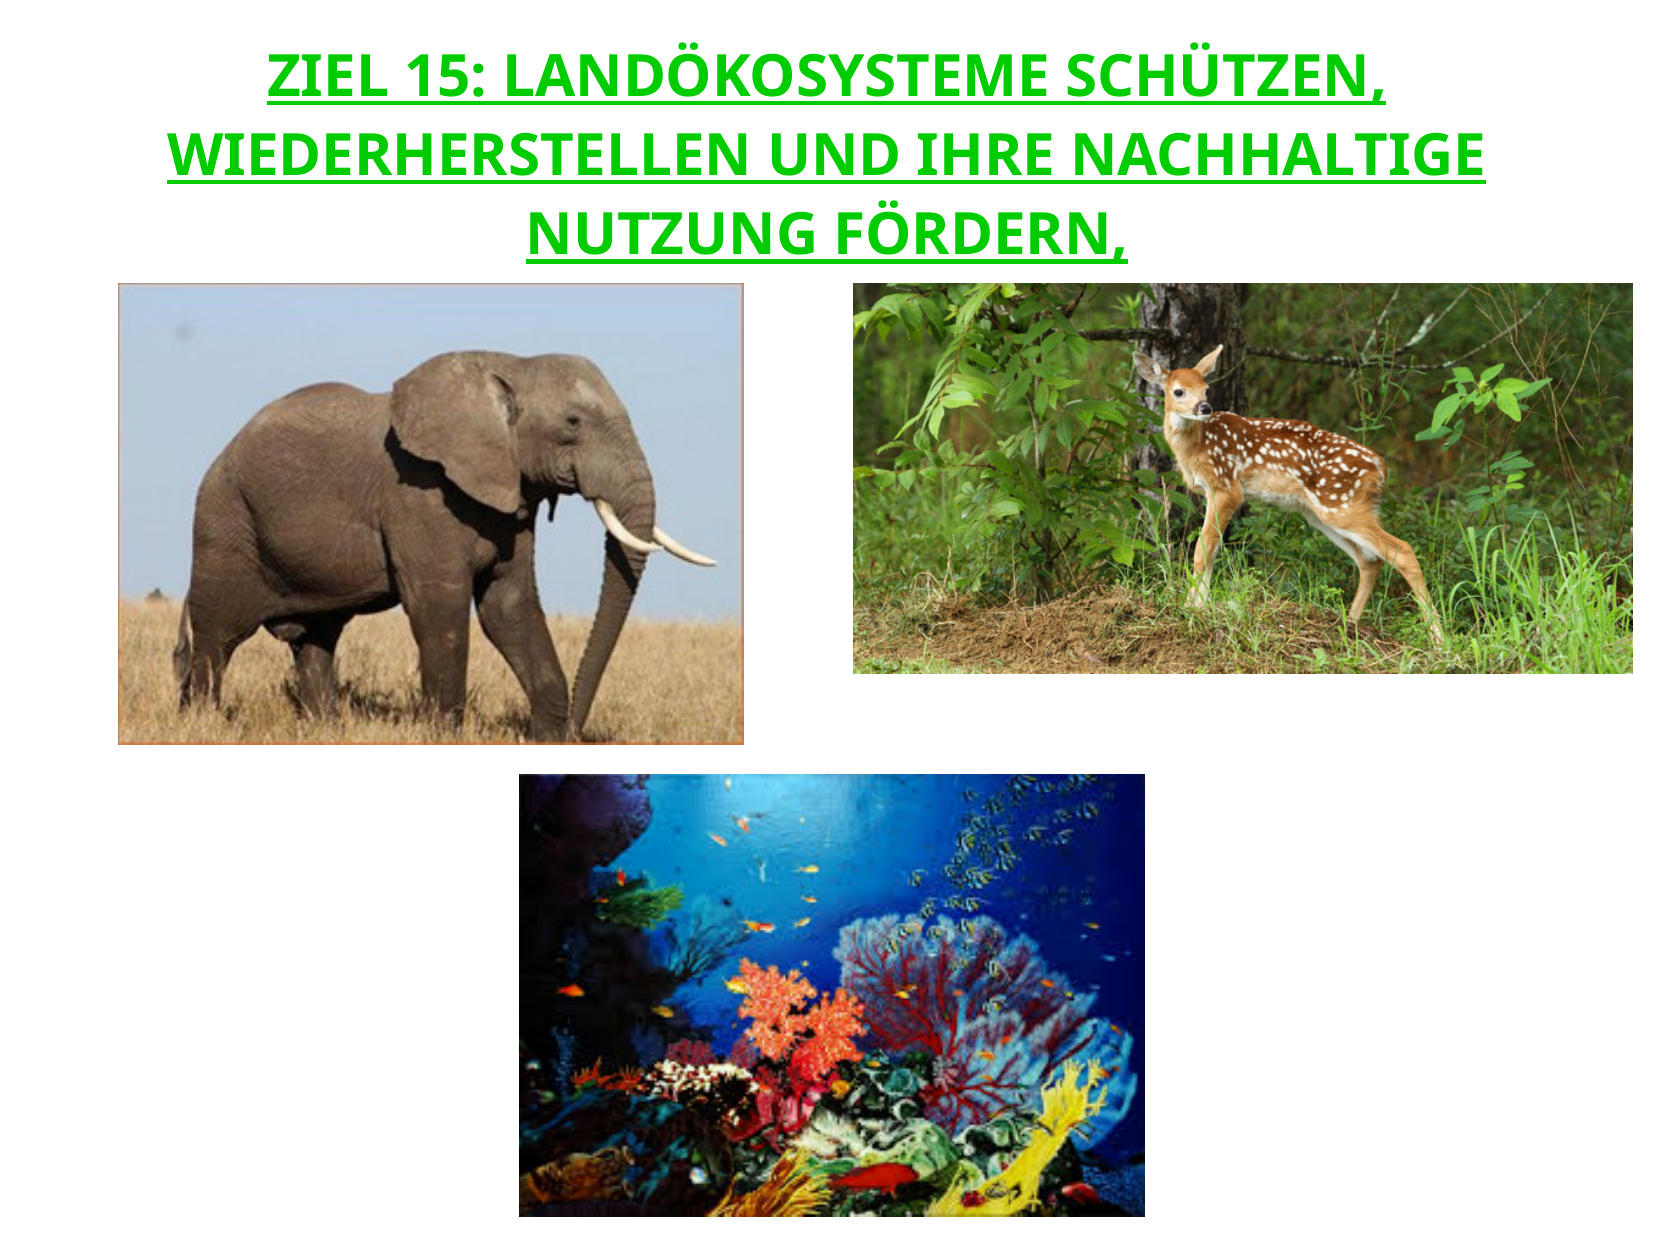

# ZIEL 15: LANDÖKOSYSTEME SCHÜTZEN, WIEDERHERSTELLEN UND IHRE NACHHALTIGE NUTZUNG FÖRDERN,